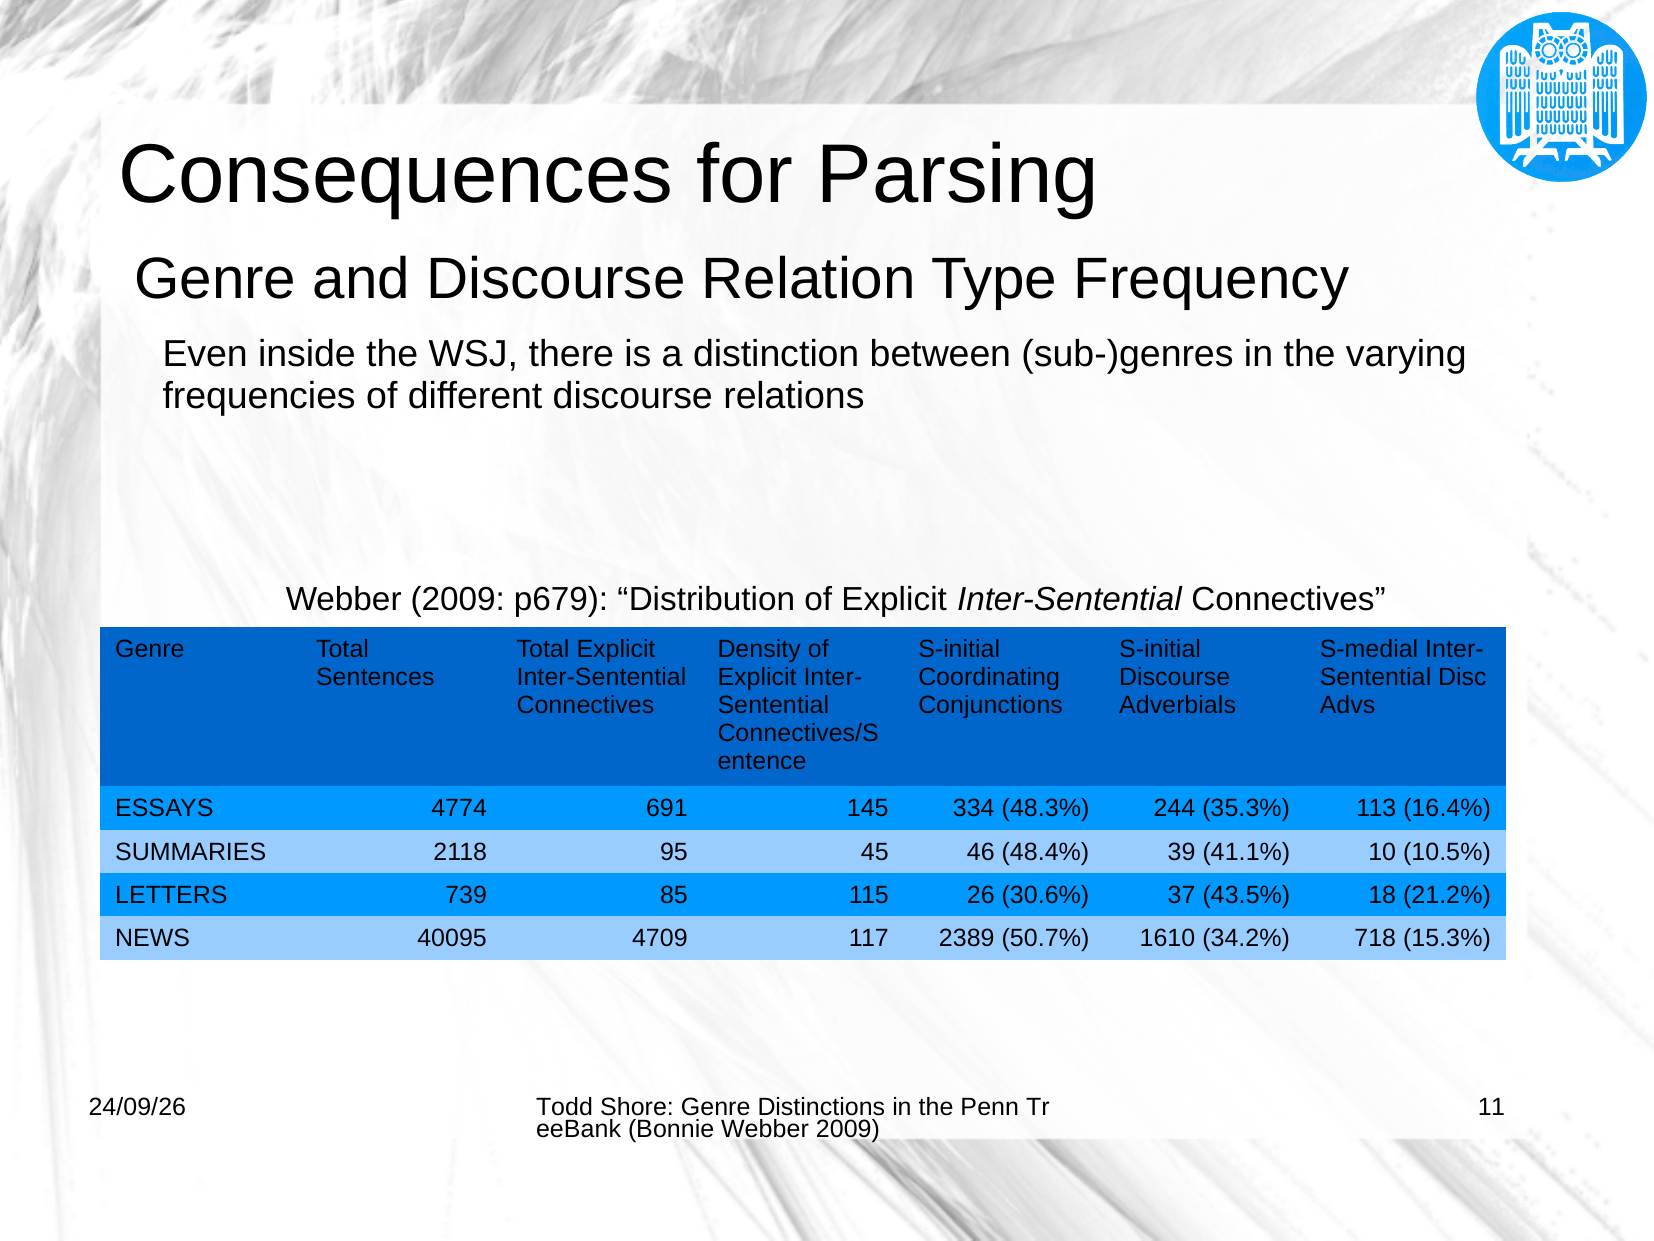

# Consequences for Parsing
Genre and Discourse Relation Type Frequency
Even inside the WSJ, there is a distinction between (sub-)genres in the varying frequencies of different discourse relations
Webber (2009: p679): “Distribution of Explicit Inter-Sentential Connectives”
| Genre | Total Sentences | Total Explicit Inter-Sentential Connectives | Density of Explicit Inter-Sentential Connectives/Sentence | S-initial Coordinating Conjunctions | S-initial Discourse Adverbials | S-medial Inter-Sentential Disc Advs |
| --- | --- | --- | --- | --- | --- | --- |
| ESSAYS | 4774 | 691 | 145 | 334 (48.3%) | 244 (35.3%) | 113 (16.4%) |
| SUMMARIES | 2118 | 95 | 45 | 46 (48.4%) | 39 (41.1%) | 10 (10.5%) |
| LETTERS | 739 | 85 | 115 | 26 (30.6%) | 37 (43.5%) | 18 (21.2%) |
| NEWS | 40095 | 4709 | 117 | 2389 (50.7%) | 1610 (34.2%) | 718 (15.3%) |
Todd Shore: Genre Distinctions in the Penn TreeBank (Bonnie Webber 2009)
11